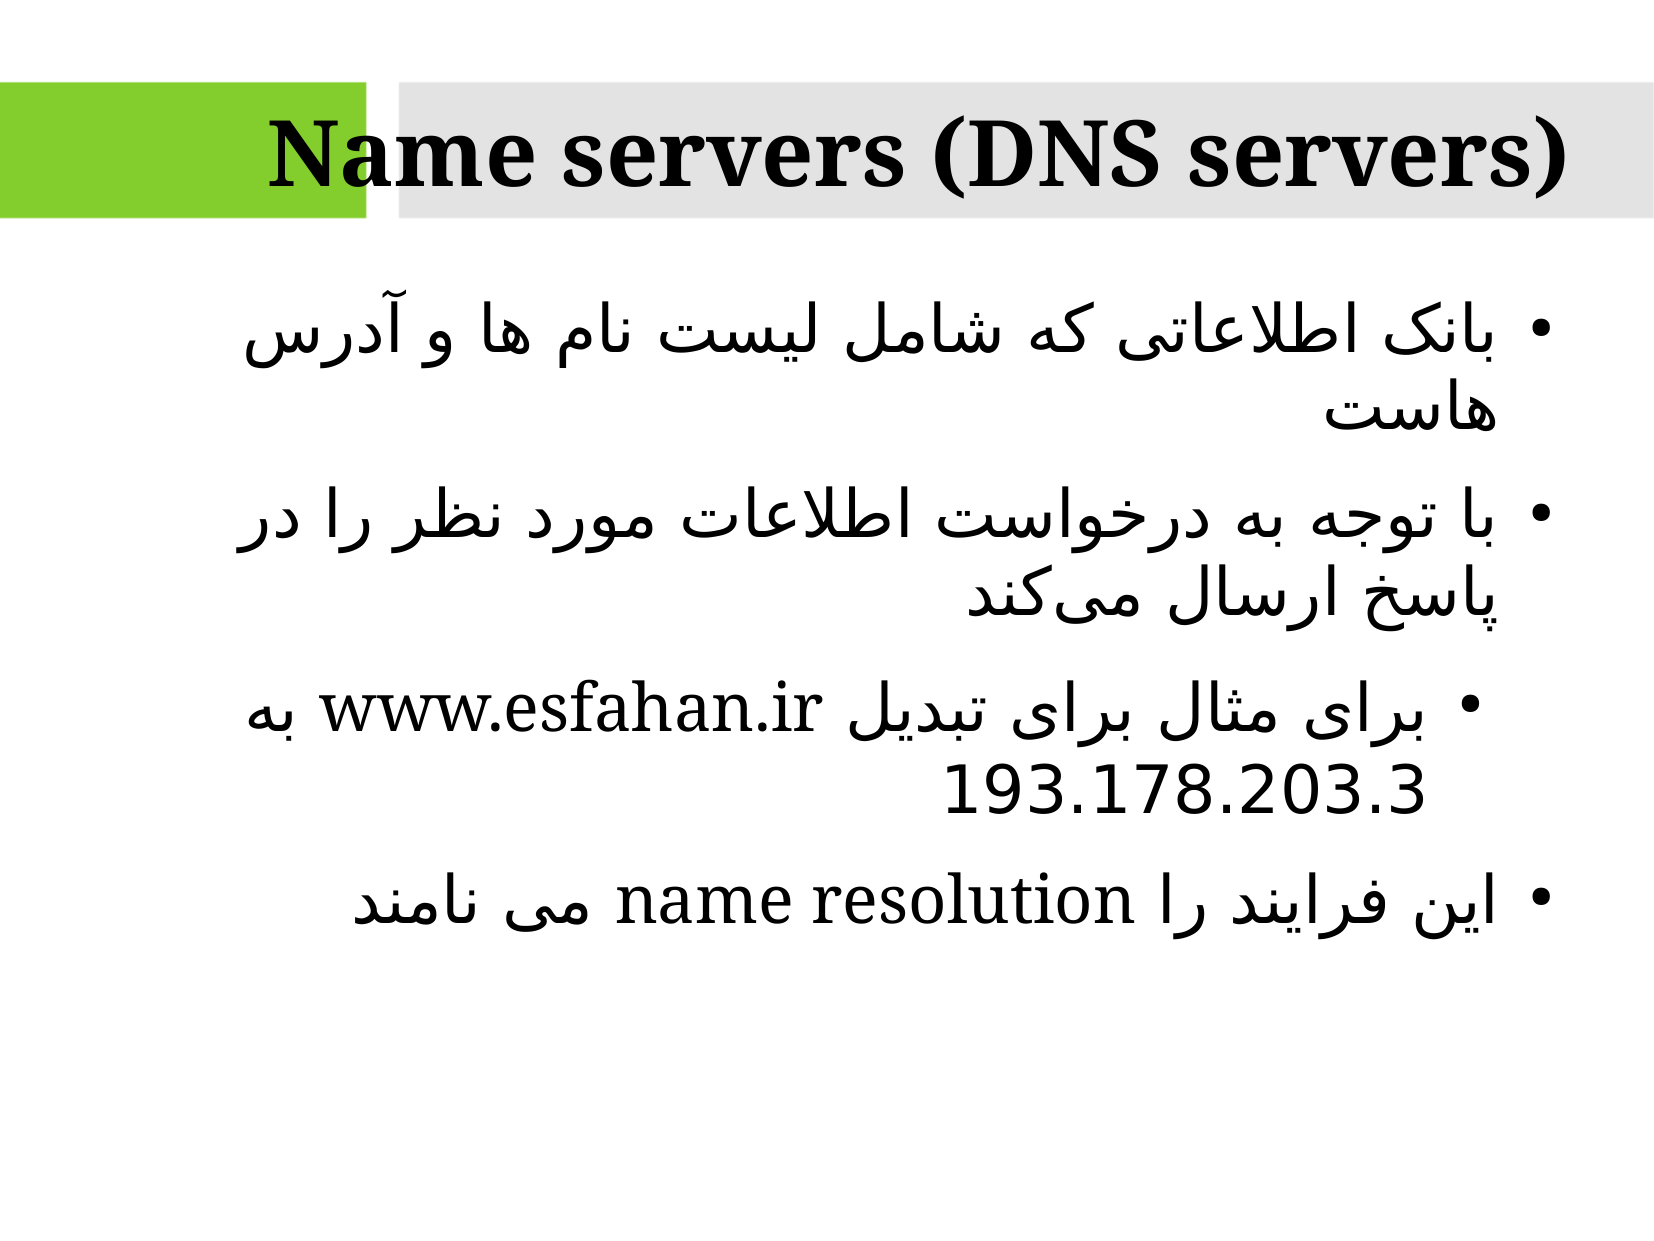

# Name servers (DNS servers)
بانک اطلاعاتی که شامل لیست نام ها و آدرس هاست
با توجه به درخواست اطلاعات مورد نظر را در پاسخ ارسال می‌کند
برای مثال برای تبدیل www.esfahan.ir به 193.178.203.3
این فرایند را name resolution می نامند